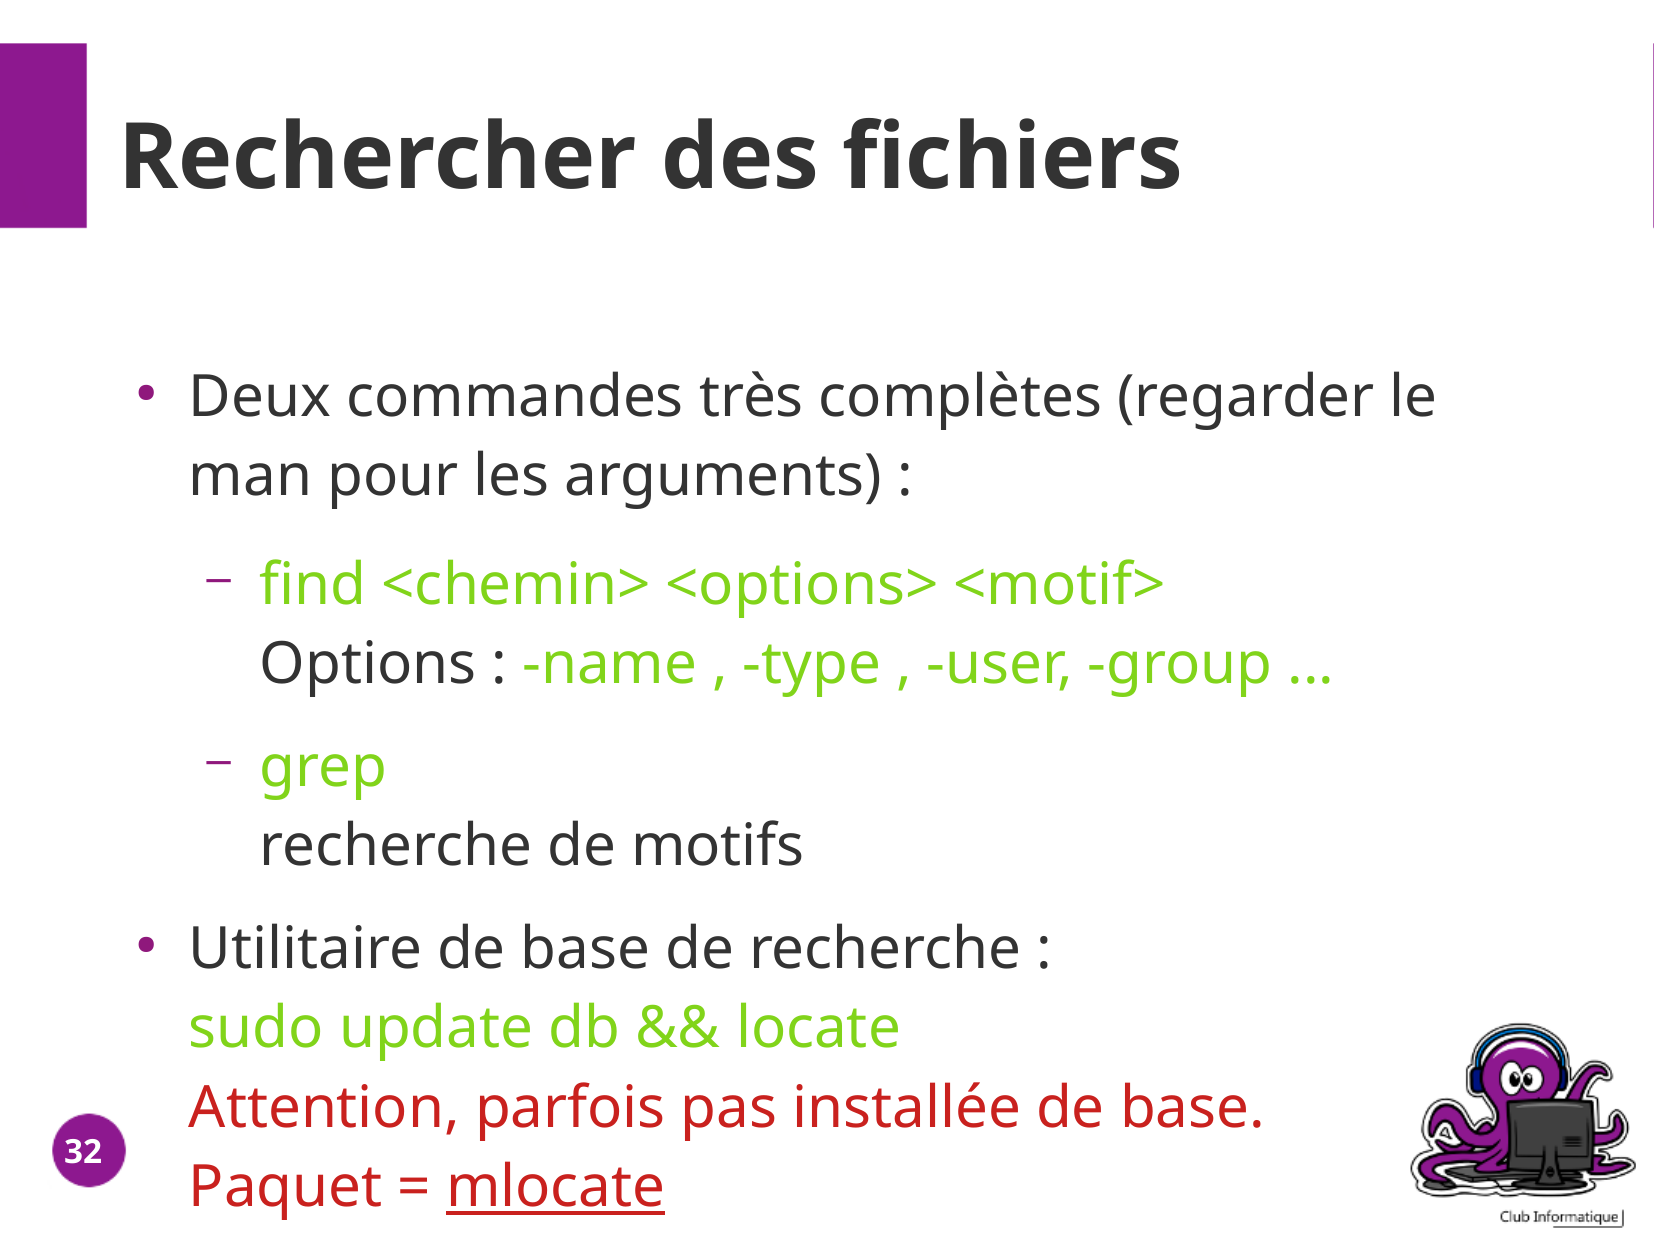

# Rechercher des fichiers
Deux commandes très complètes (regarder le man pour les arguments) :
find <chemin> <options> <motif>
Options : -name , -type , -user, -group ...
grep
recherche de motifs
Utilitaire de base de recherche :
sudo update db && locate
Attention, parfois pas installée de base.
Paquet = mlocate
32